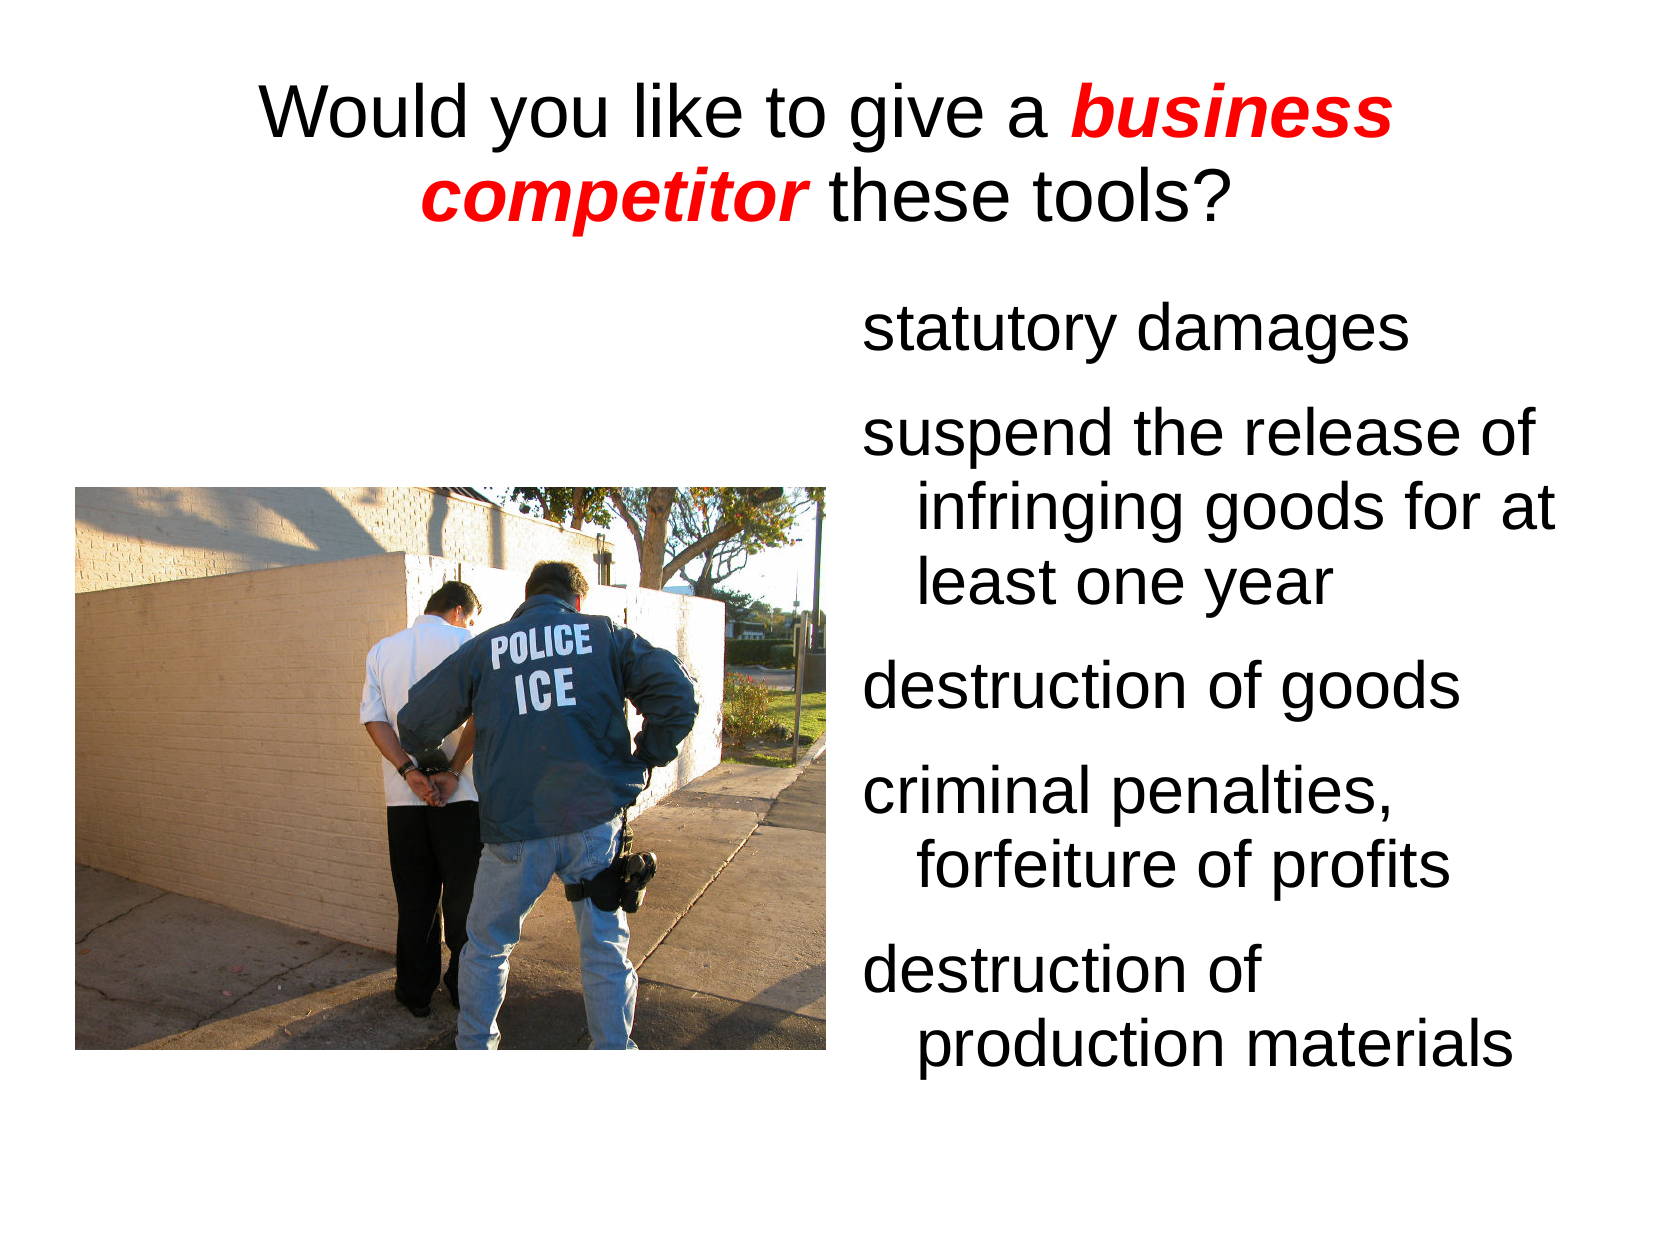

# Would you like to give a business competitor these tools?
statutory damages
suspend the release of infringing goods for at least one year
destruction of goods
criminal penalties, forfeiture of profits
destruction of production materials